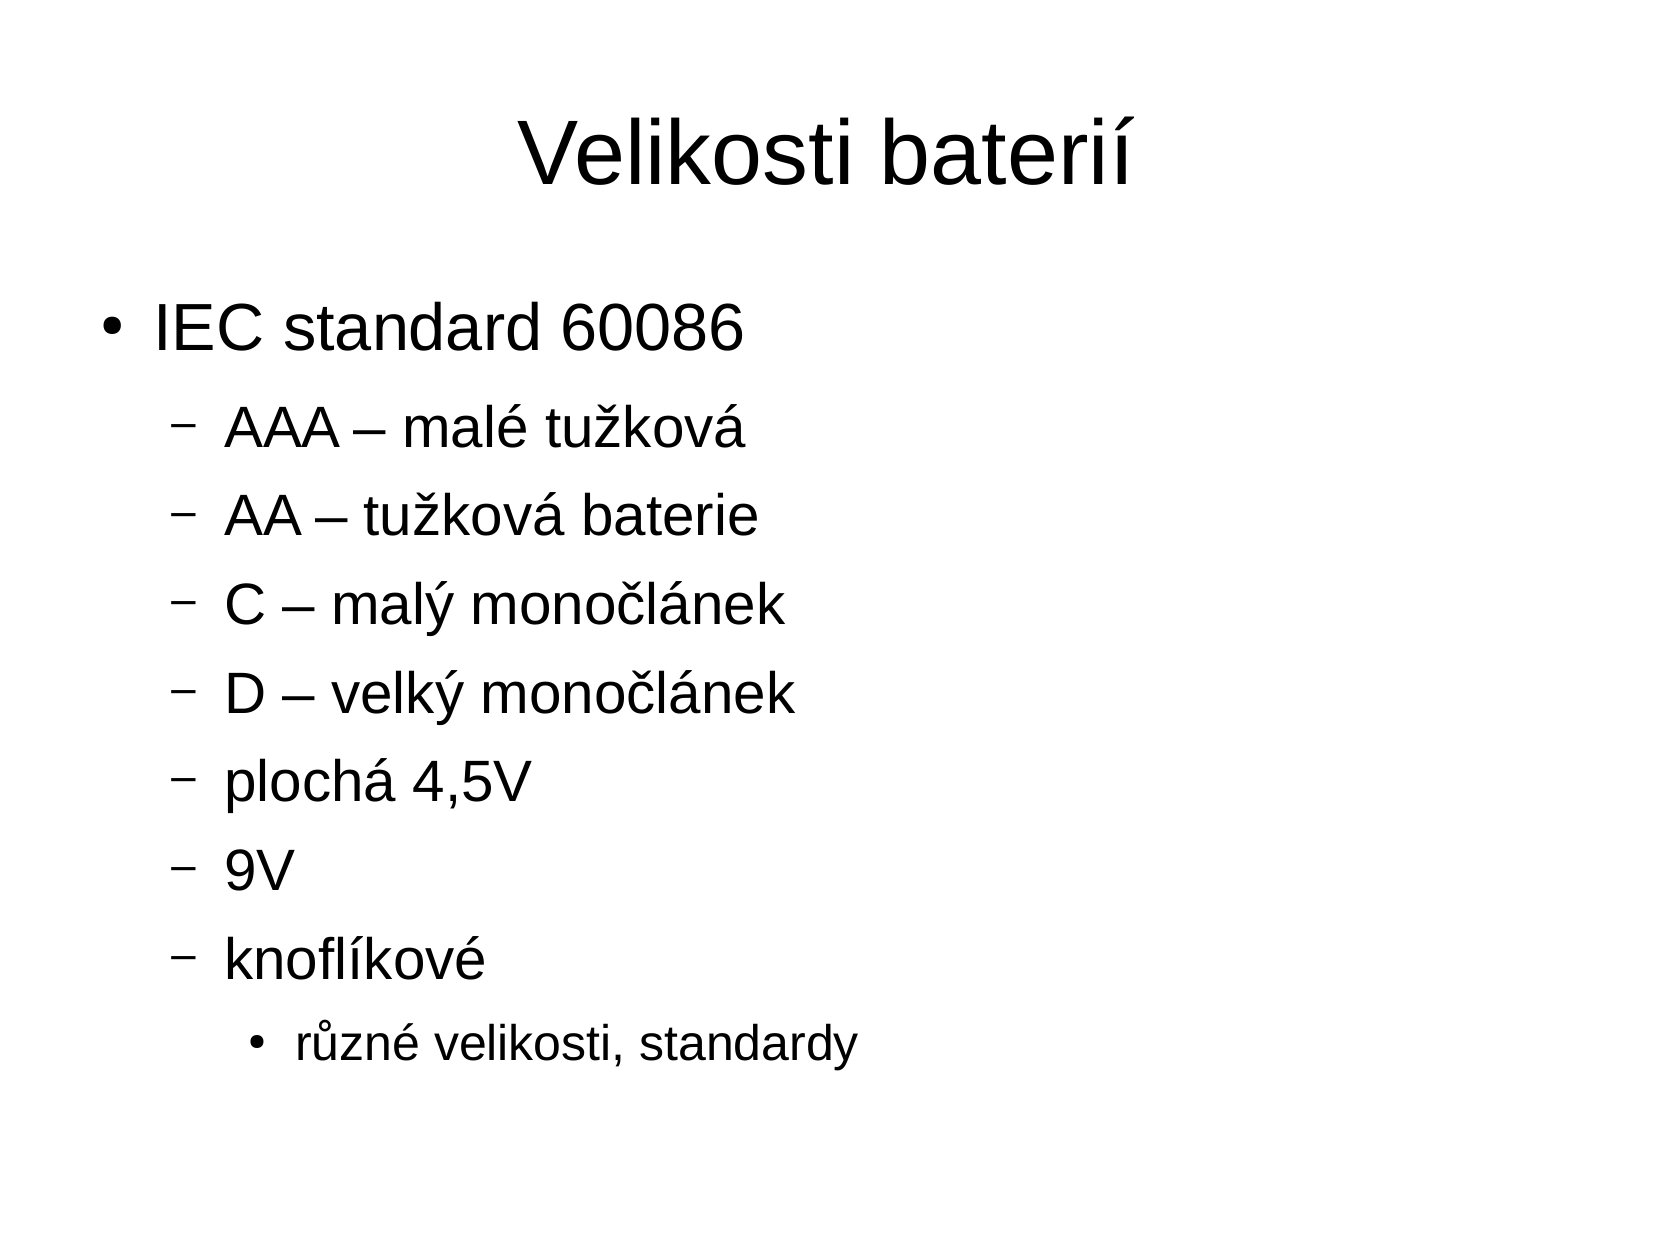

# Velikosti baterií
IEC standard 60086
AAA – malé tužková
AA – tužková baterie
C – malý monočlánek
D – velký monočlánek
plochá 4,5V
9V
knoflíkové
různé velikosti, standardy